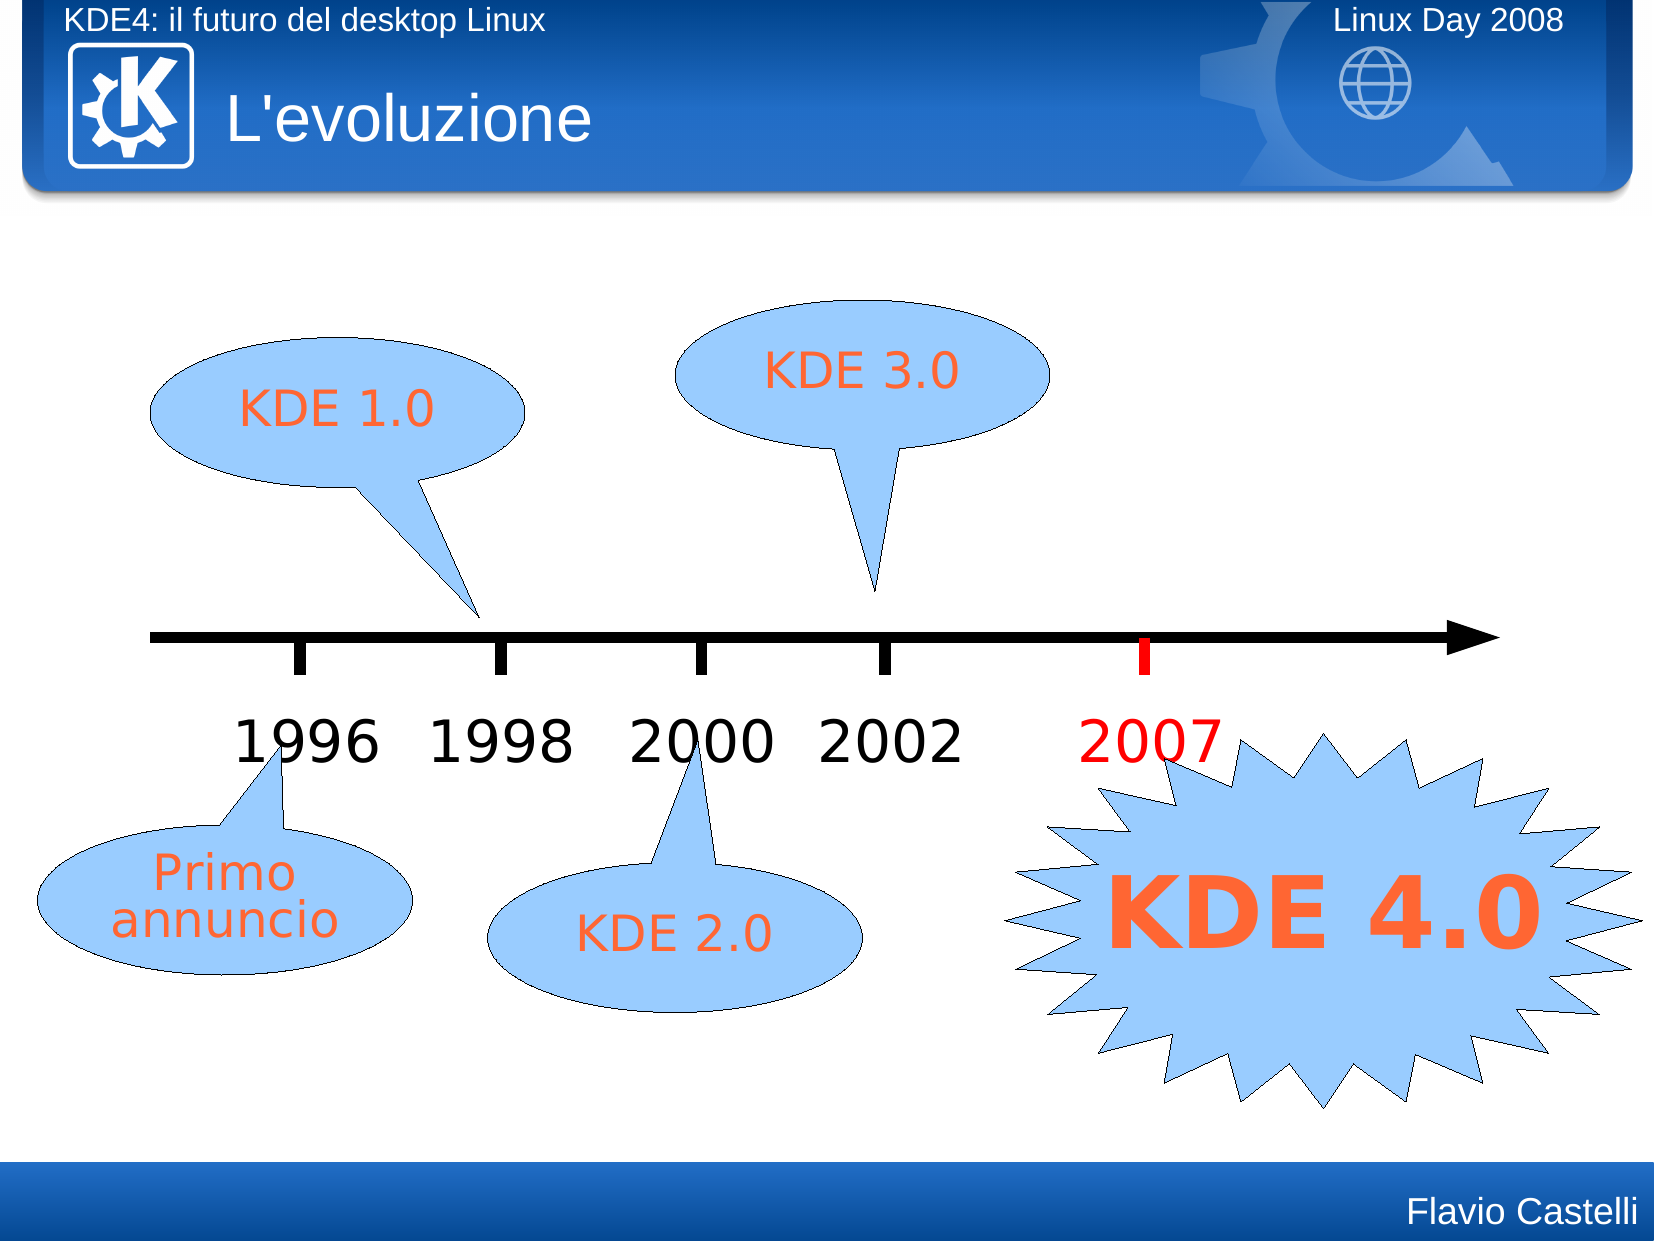

# L'evoluzione
KDE 3.0
KDE 1.0
1996
1998
2000
2002
2007
KDE 4.0
Primo annuncio
KDE 2.0